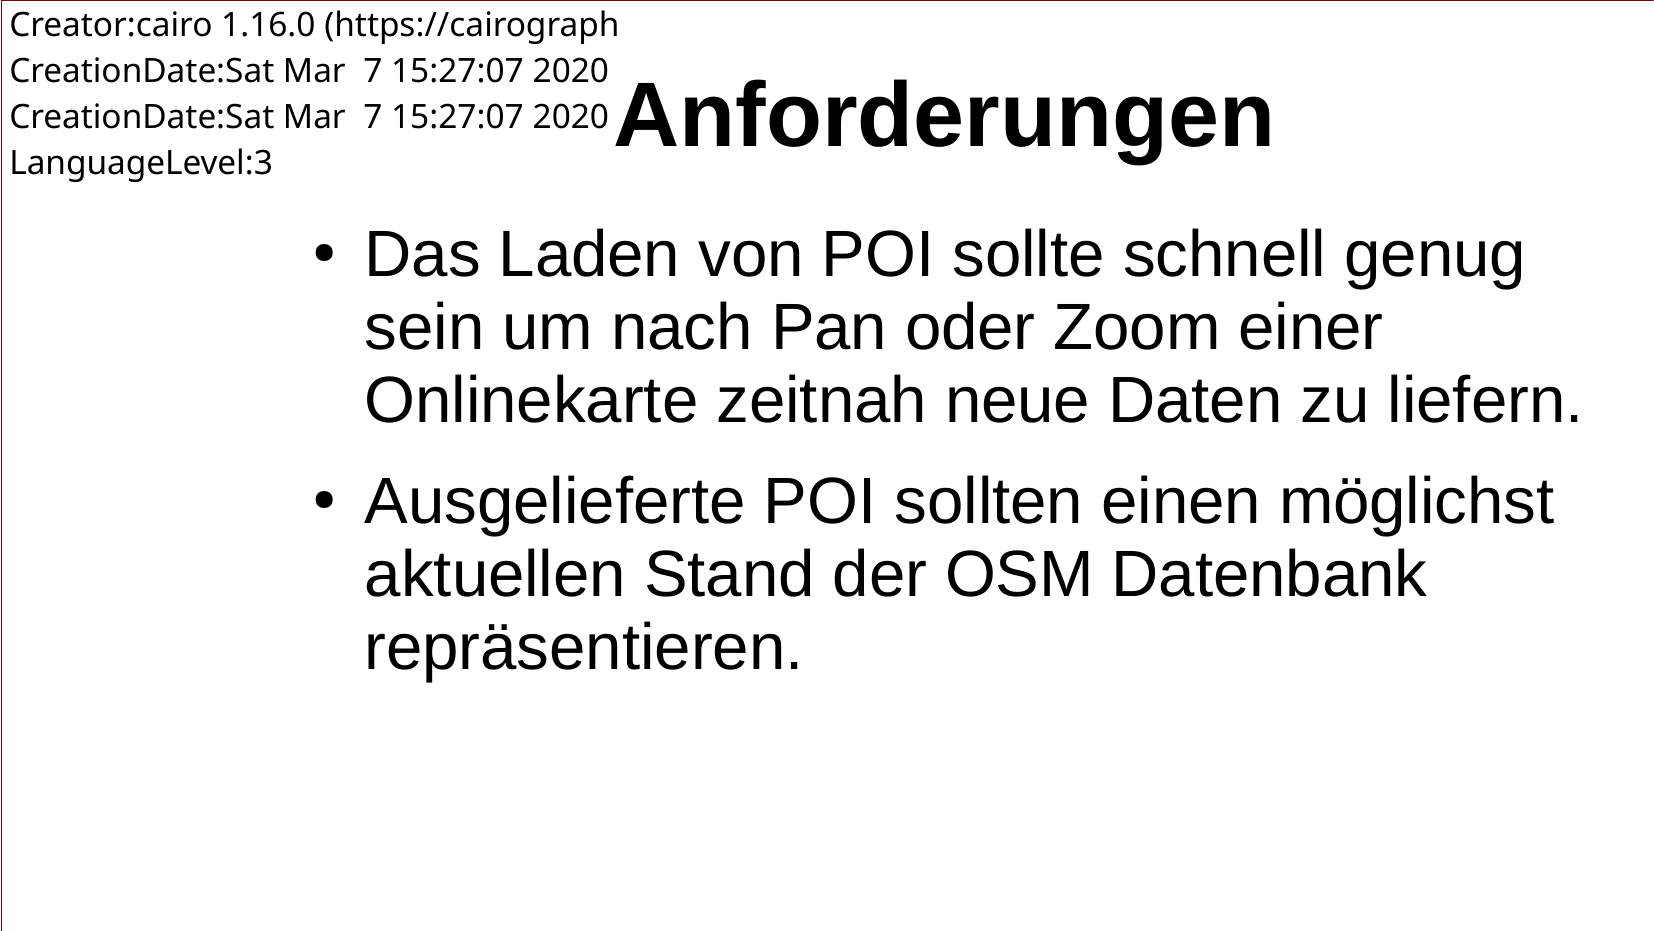

# Anforderungen
Das Laden von POI sollte schnell genug sein um nach Pan oder Zoom einer Onlinekarte zeitnah neue Daten zu liefern.
Ausgelieferte POI sollten einen möglichst aktuellen Stand der OSM Datenbank repräsentieren.